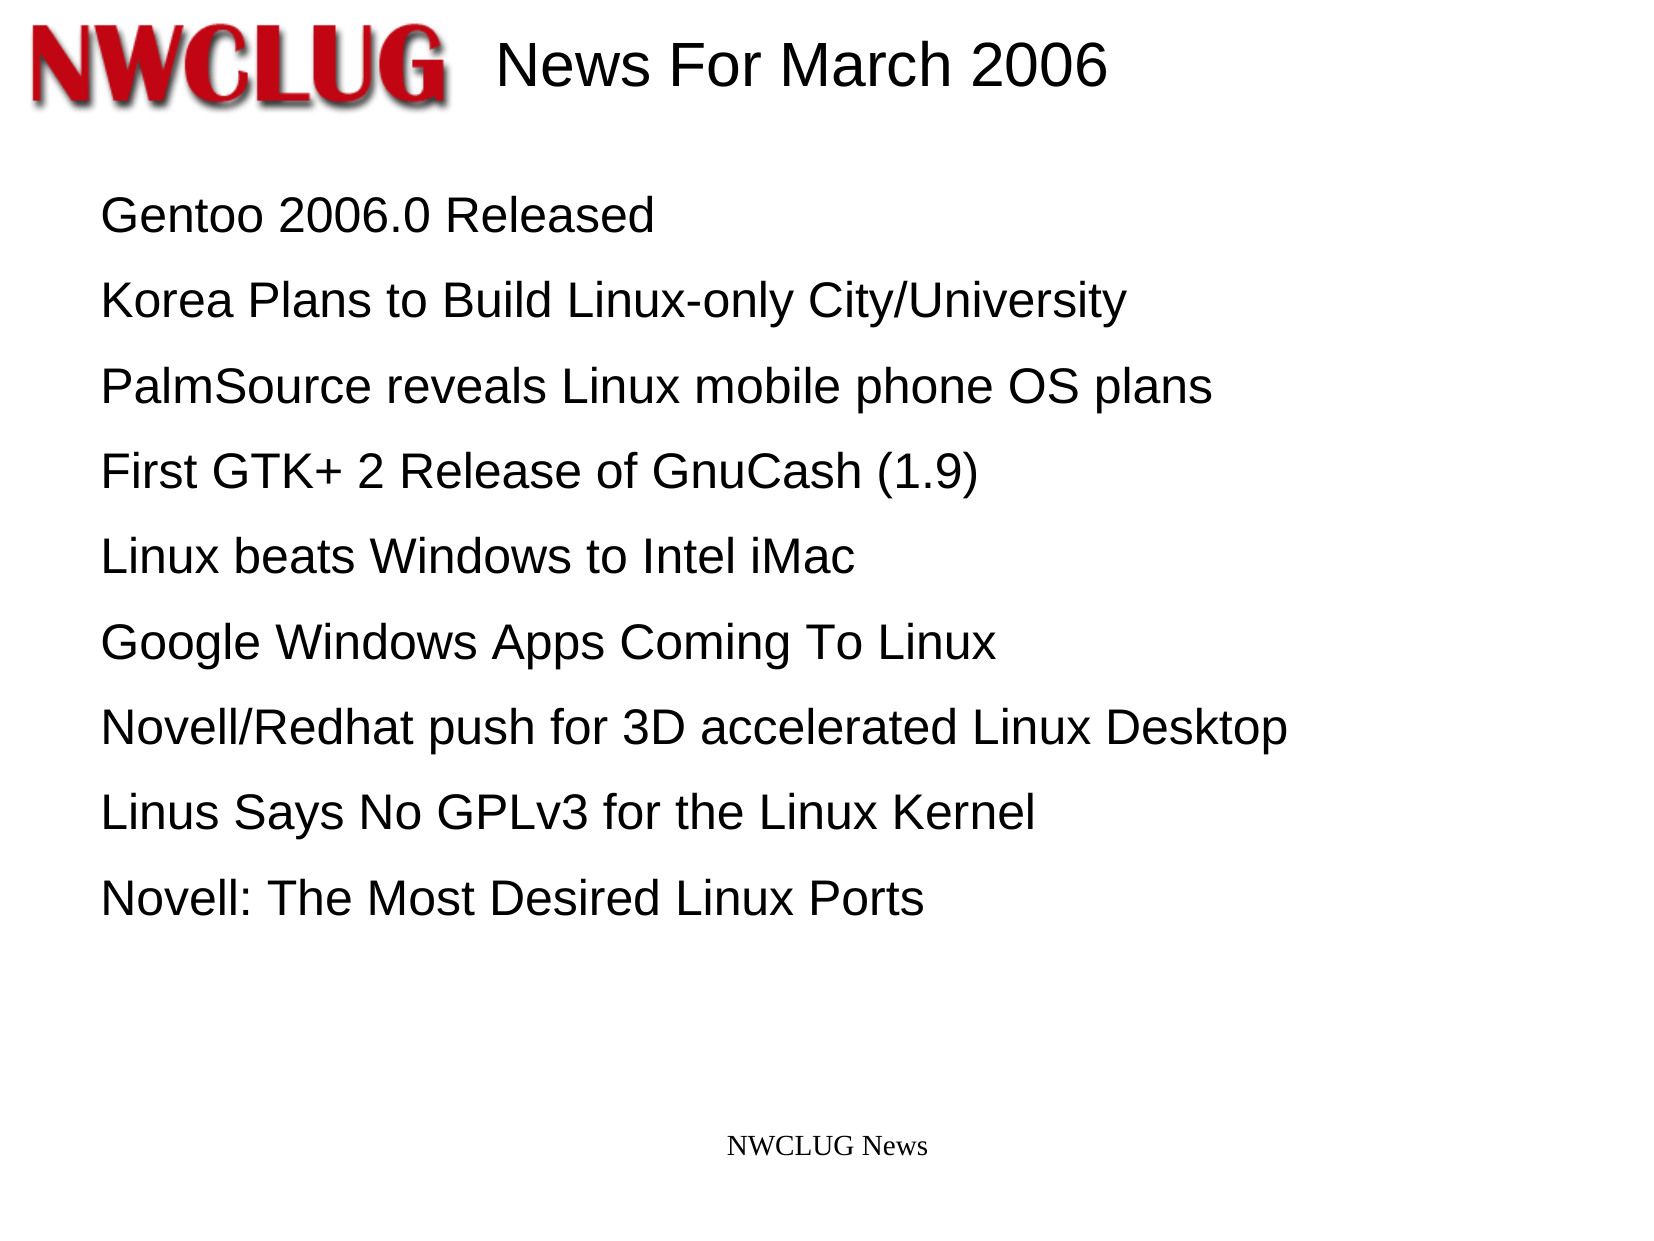

# News For March 2006
Gentoo 2006.0 Released
Korea Plans to Build Linux-only City/University
PalmSource reveals Linux mobile phone OS plans
First GTK+ 2 Release of GnuCash (1.9)
Linux beats Windows to Intel iMac
Google Windows Apps Coming To Linux
Novell/Redhat push for 3D accelerated Linux Desktop
Linus Says No GPLv3 for the Linux Kernel
Novell: The Most Desired Linux Ports